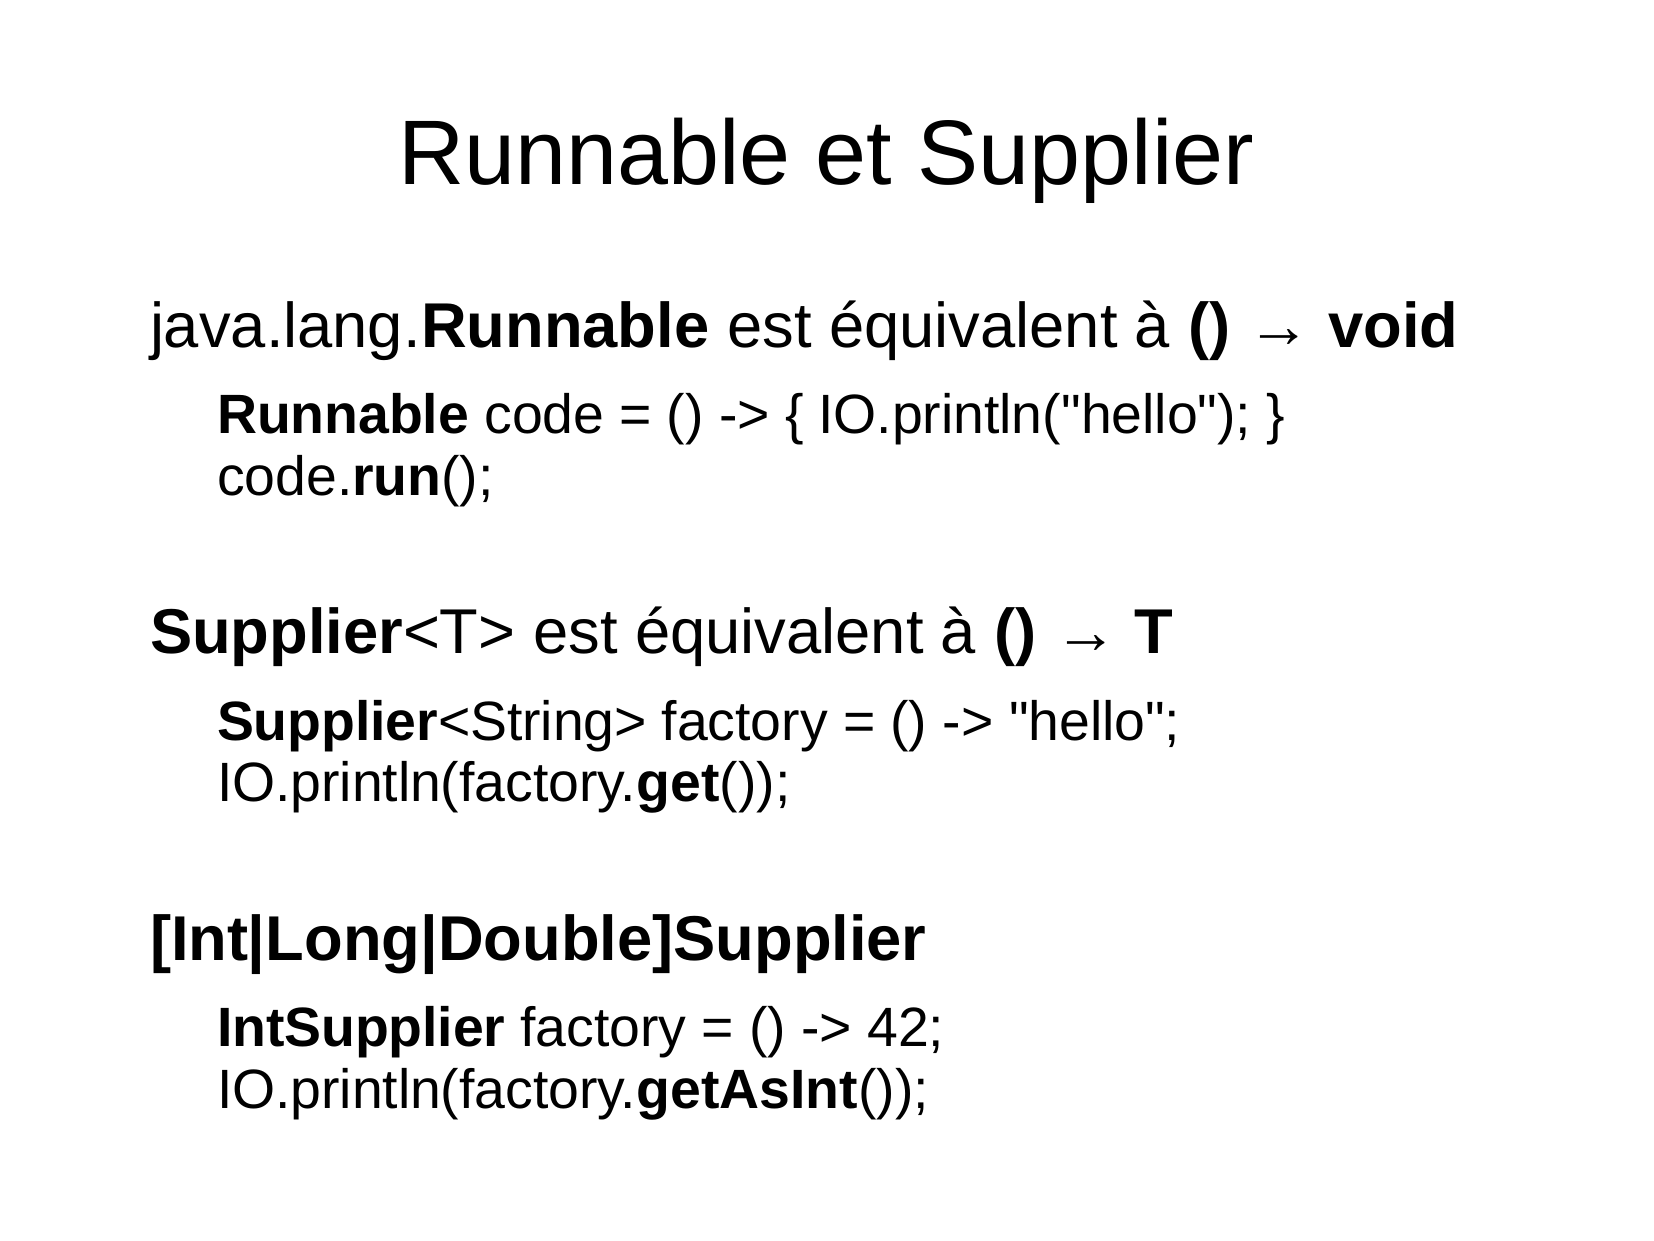

# Runnable et Supplier
java.lang.Runnable est équivalent à () → void
Runnable code = () -> { IO.println("hello"); }
code.run();
Supplier<T> est équivalent à () → T
Supplier<String> factory = () -> "hello";
IO.println(factory.get());
[Int|Long|Double]Supplier
IntSupplier factory = () -> 42;
IO.println(factory.getAsInt());